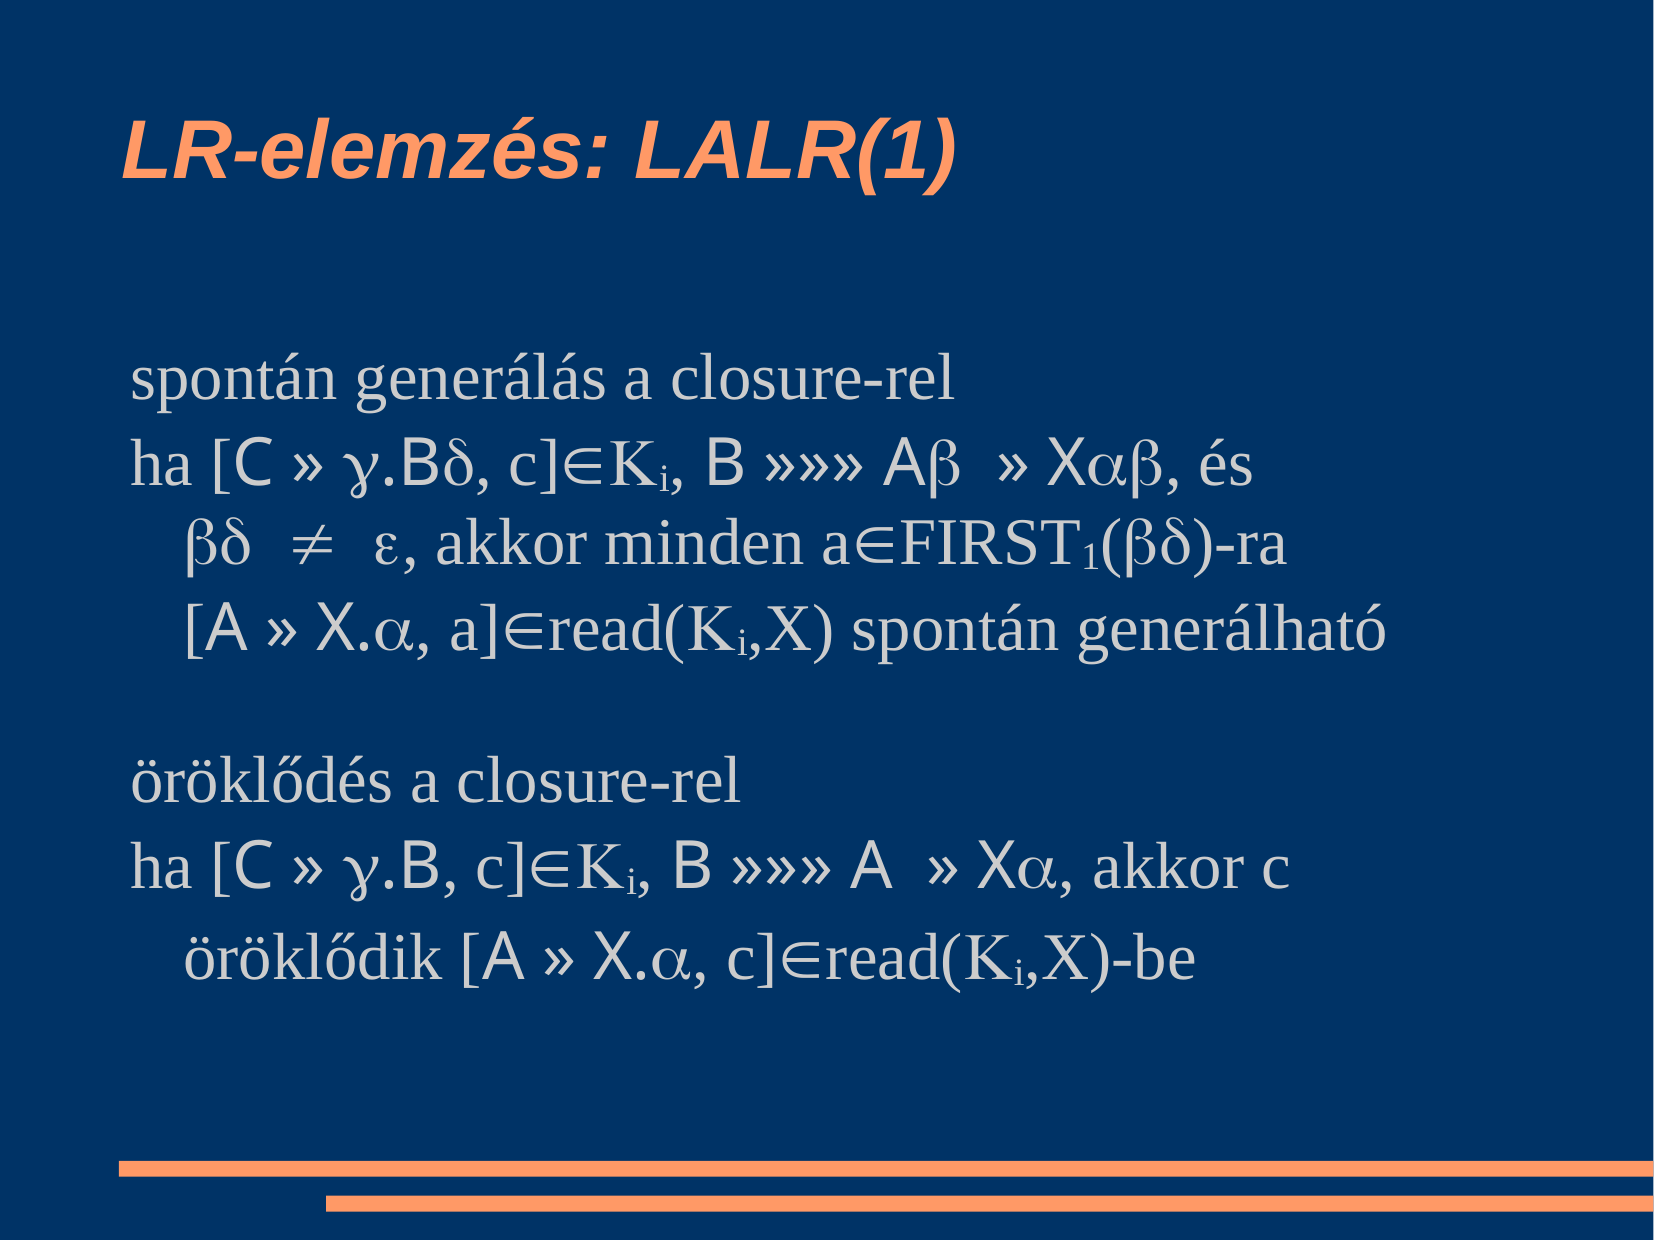

# LR-elemzés: LALR(1)
spontán generálás a closure-rel
ha [C » g.Bd, c]ÎKi, B »»» Ab » Xab, és
bd ¹ e, akkor minden aÎFIRST1(bd)-ra
[A » X.a, a]Îread(Ki,X) spontán generálható
öröklődés a closure-rel
ha [C » g.B, c]ÎKi, B »»» A » Xa, akkor c öröklődik [A » X.a, c]Îread(Ki,X)-be